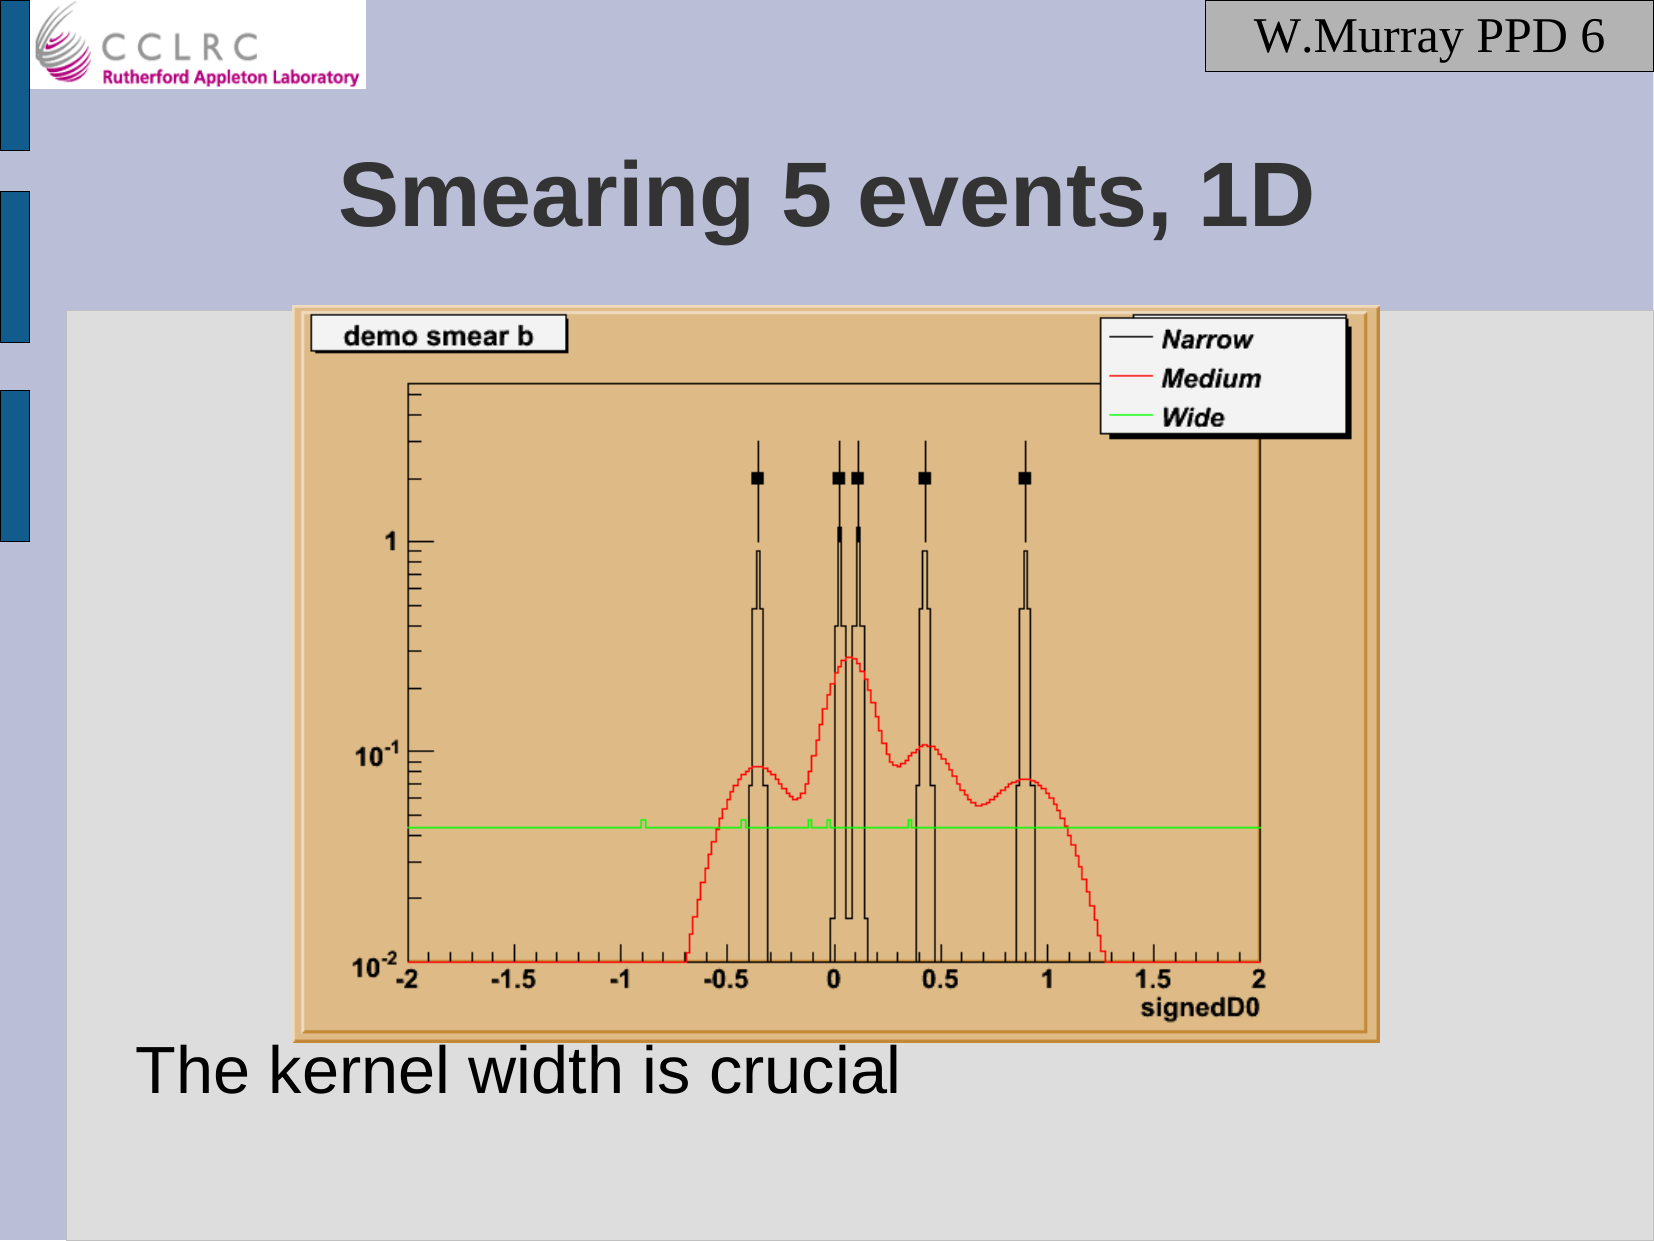

# Smearing 5 events, 1D
The kernel width is crucial